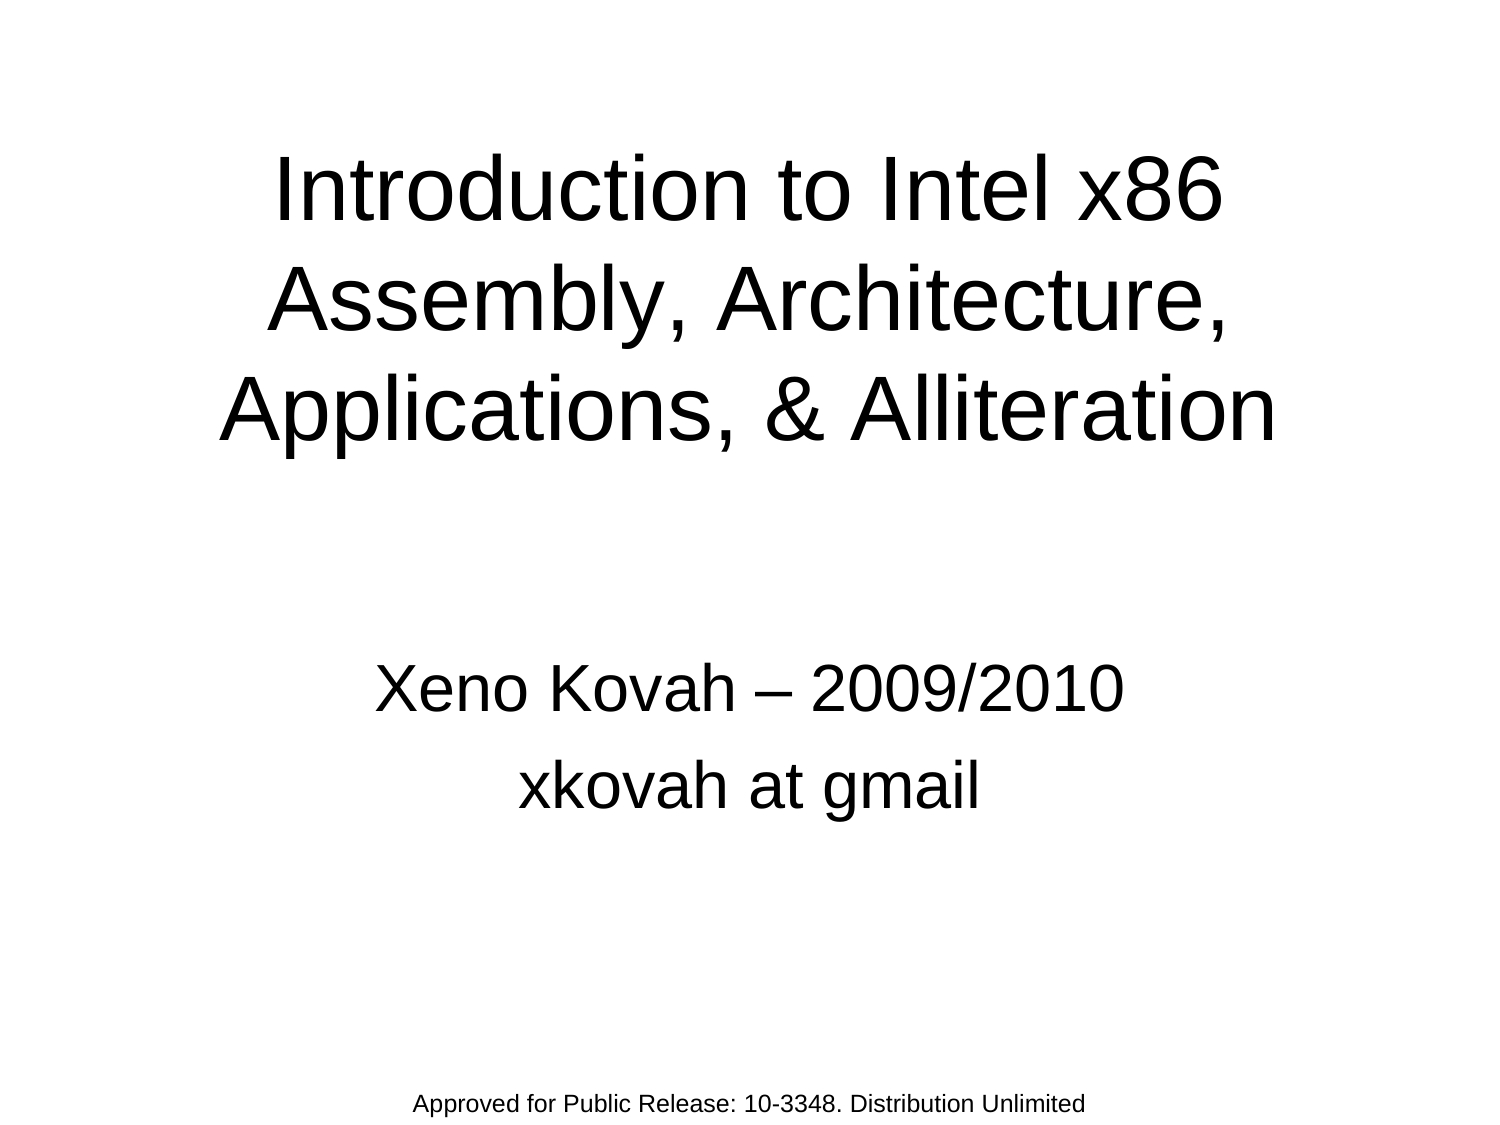

# Introduction to Intel x86 Assembly, Architecture, Applications, & Alliteration
Xeno Kovah – 2009/2010
xkovah at gmail
Approved for Public Release: 10-3348. Distribution Unlimited